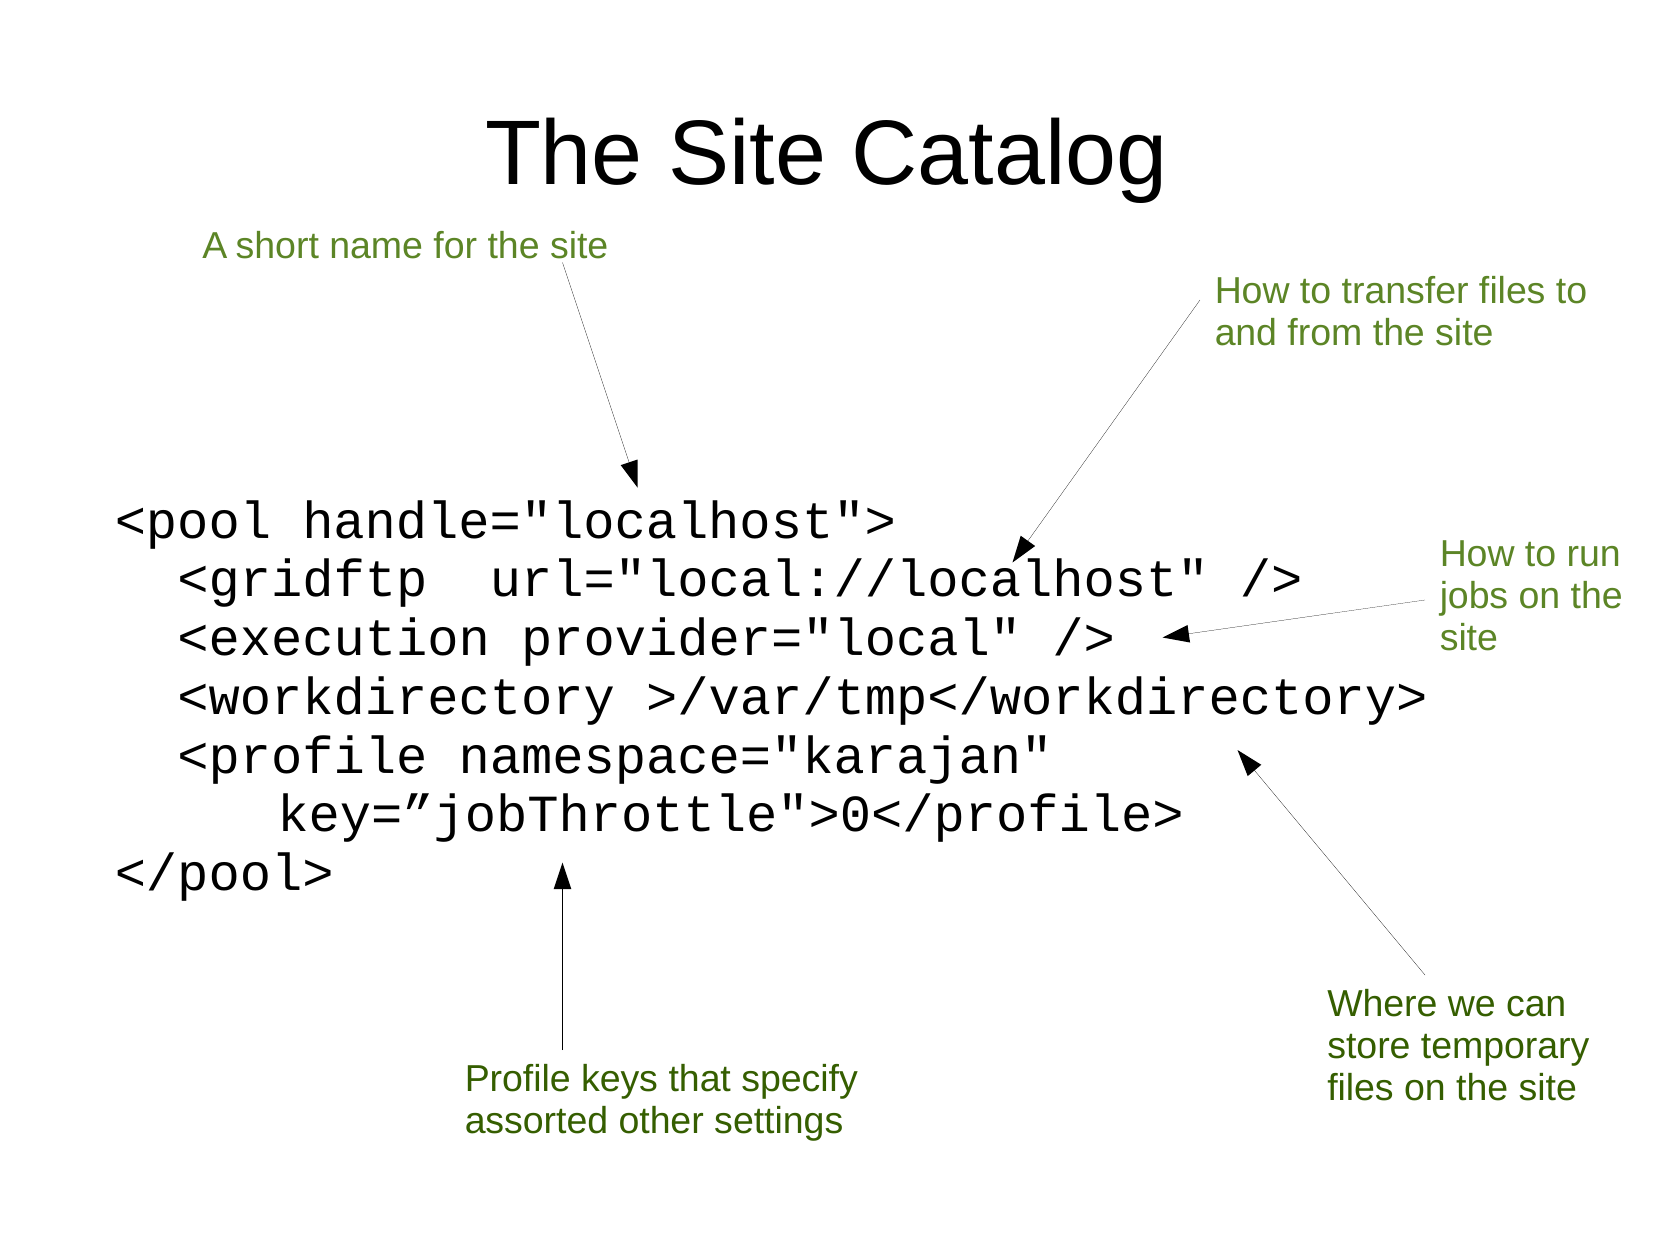

# The Site Catalog
A short name for the site
How to transfer files to and from the site
 <pool handle="localhost">
 <gridftp url="local://localhost" />
 <execution provider="local" />
 <workdirectory >/var/tmp</workdirectory>
 <profile namespace="karajan"
			key=”jobThrottle">0</profile>
 </pool>
How to run jobs on the site
Where we can store temporary files on the site
Profile keys that specify assorted other settings